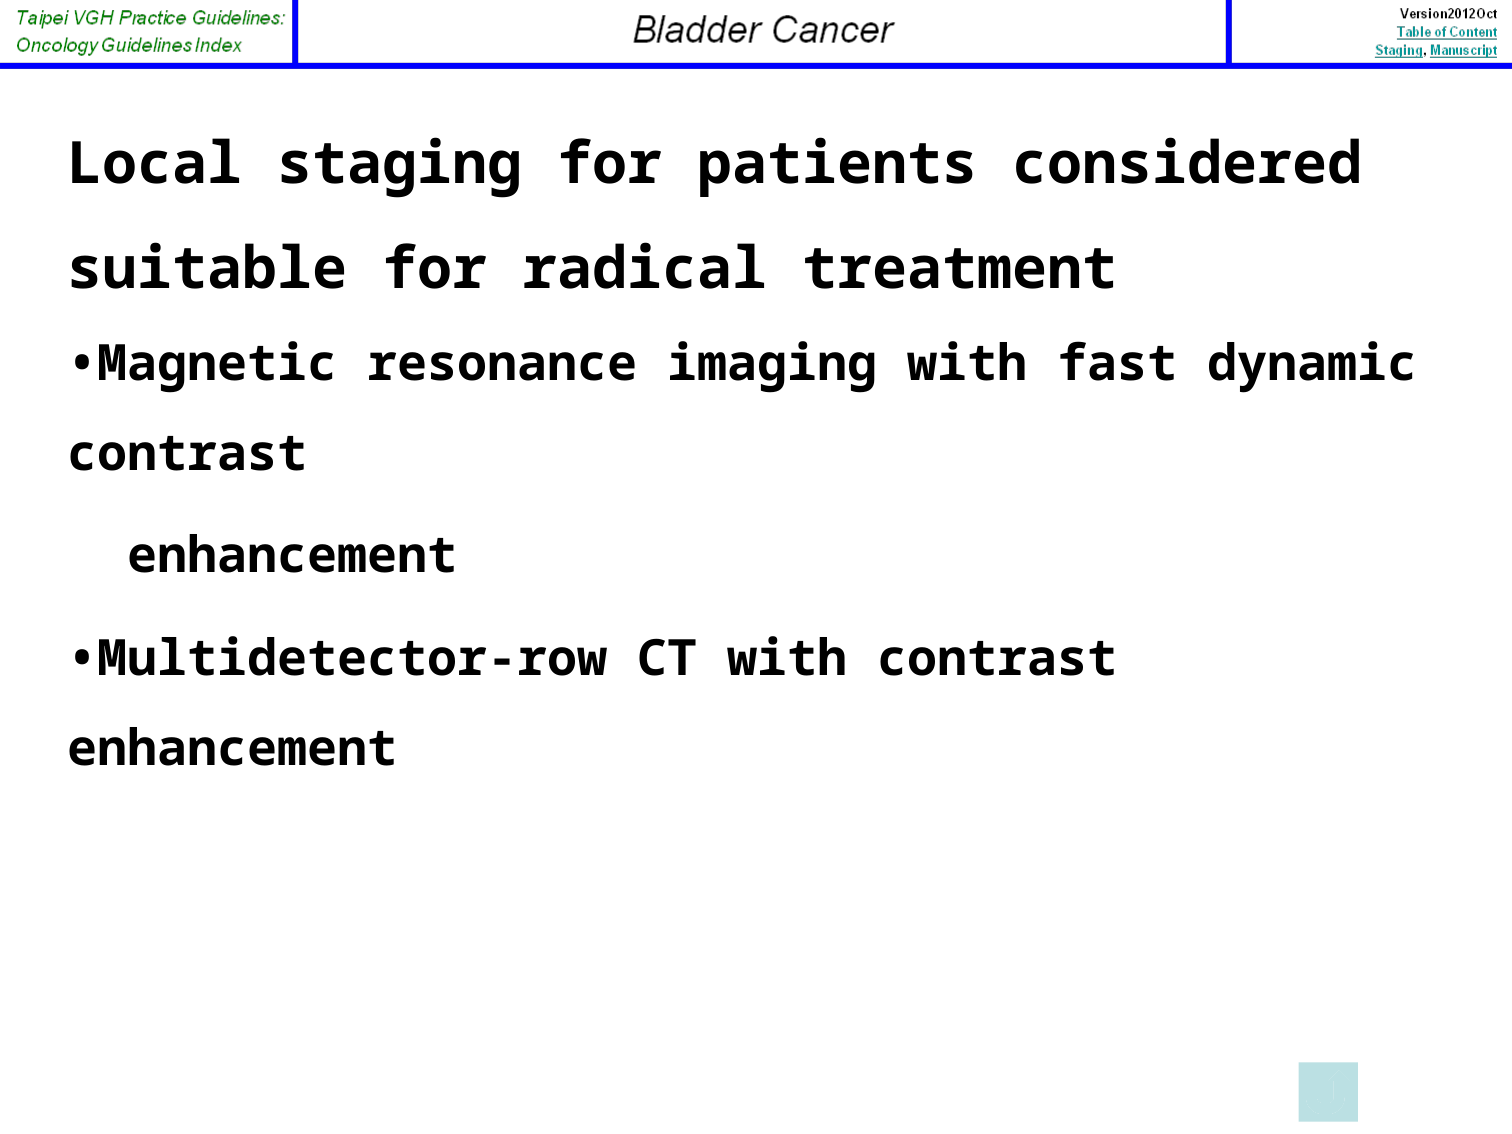

# Local staging for patients considered suitable for radical treatment •Magnetic resonance imaging with fast dynamic contrast
 enhancement
•Multidetector-row CT with contrast enhancement